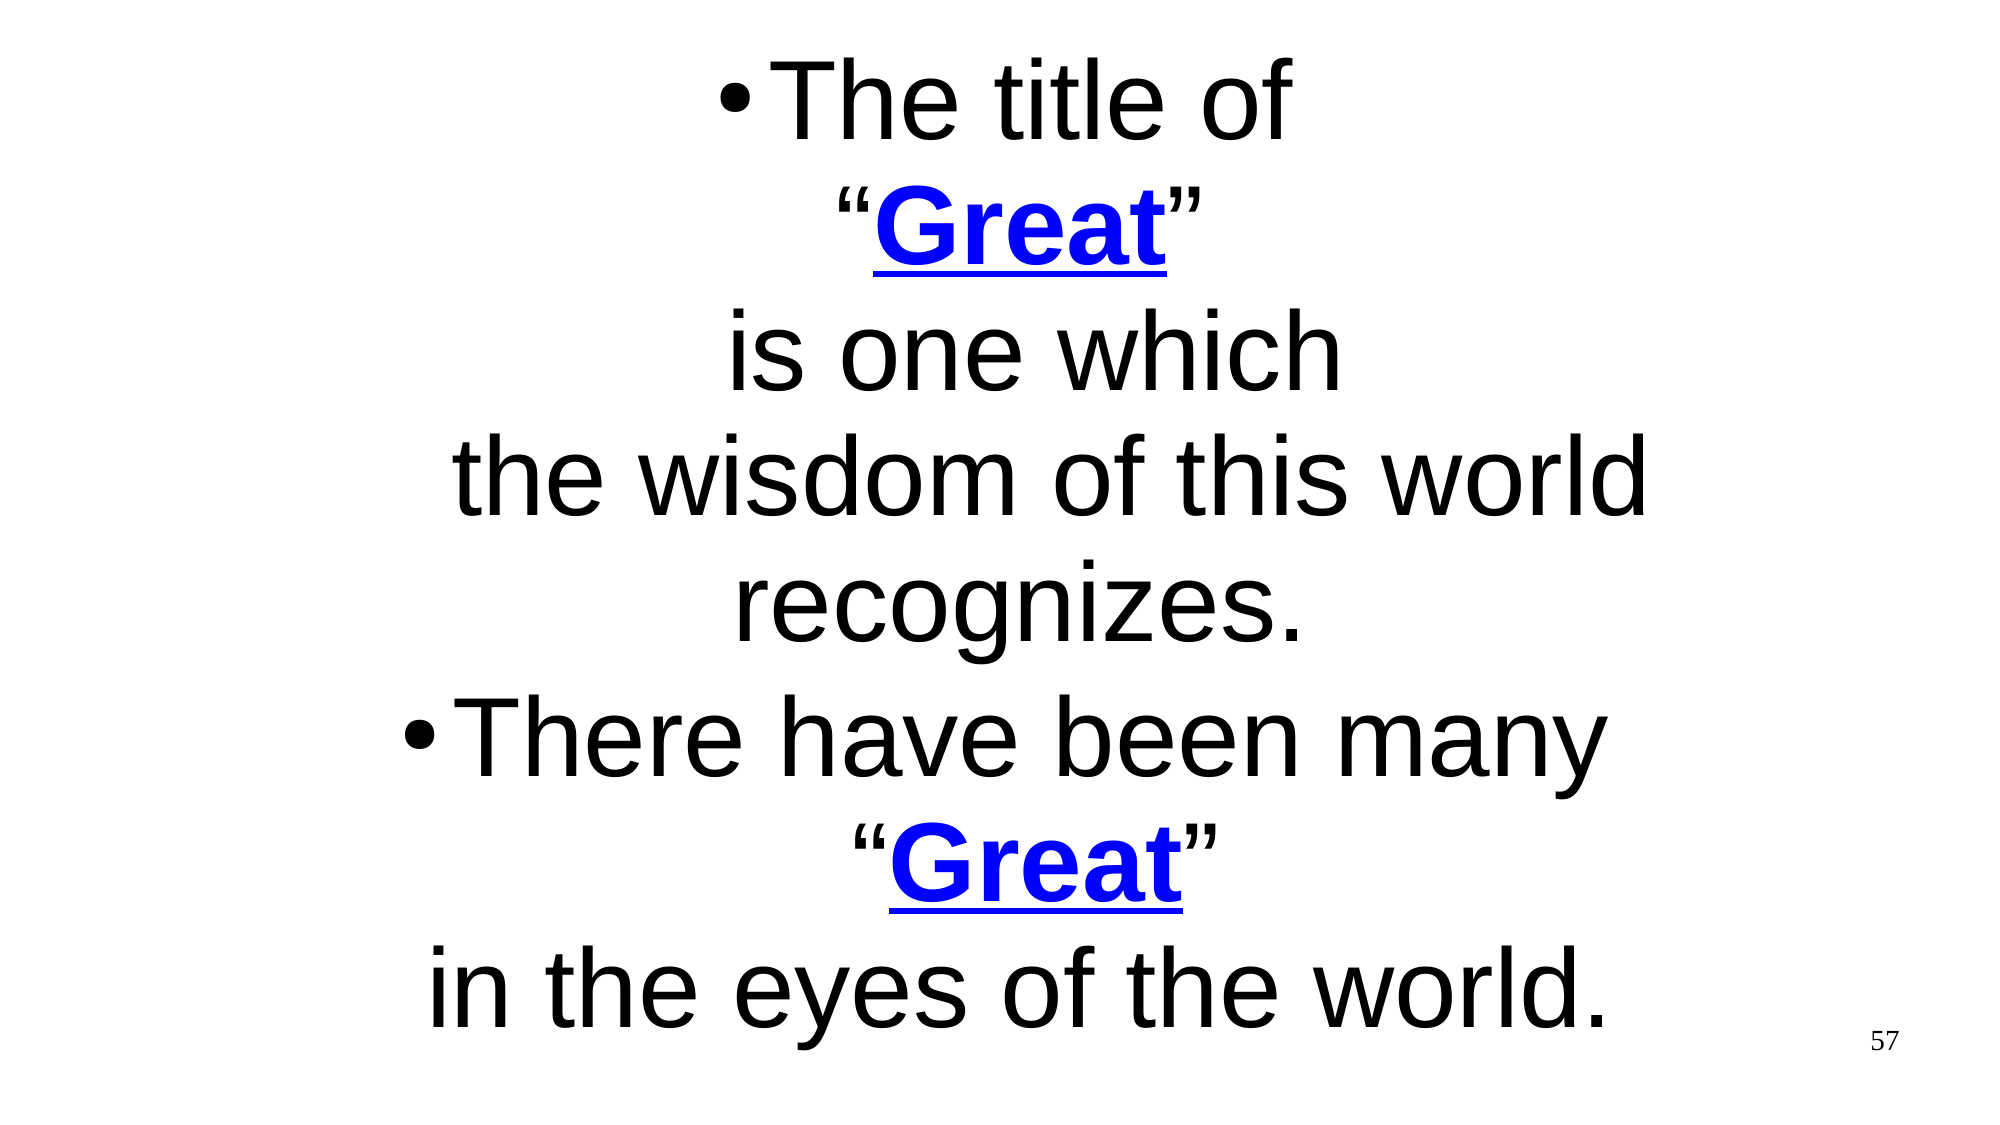

# The title of “Great” is one which the wisdom of this world recognizes.
There have been many
“Great”
in the eyes of the world.
57